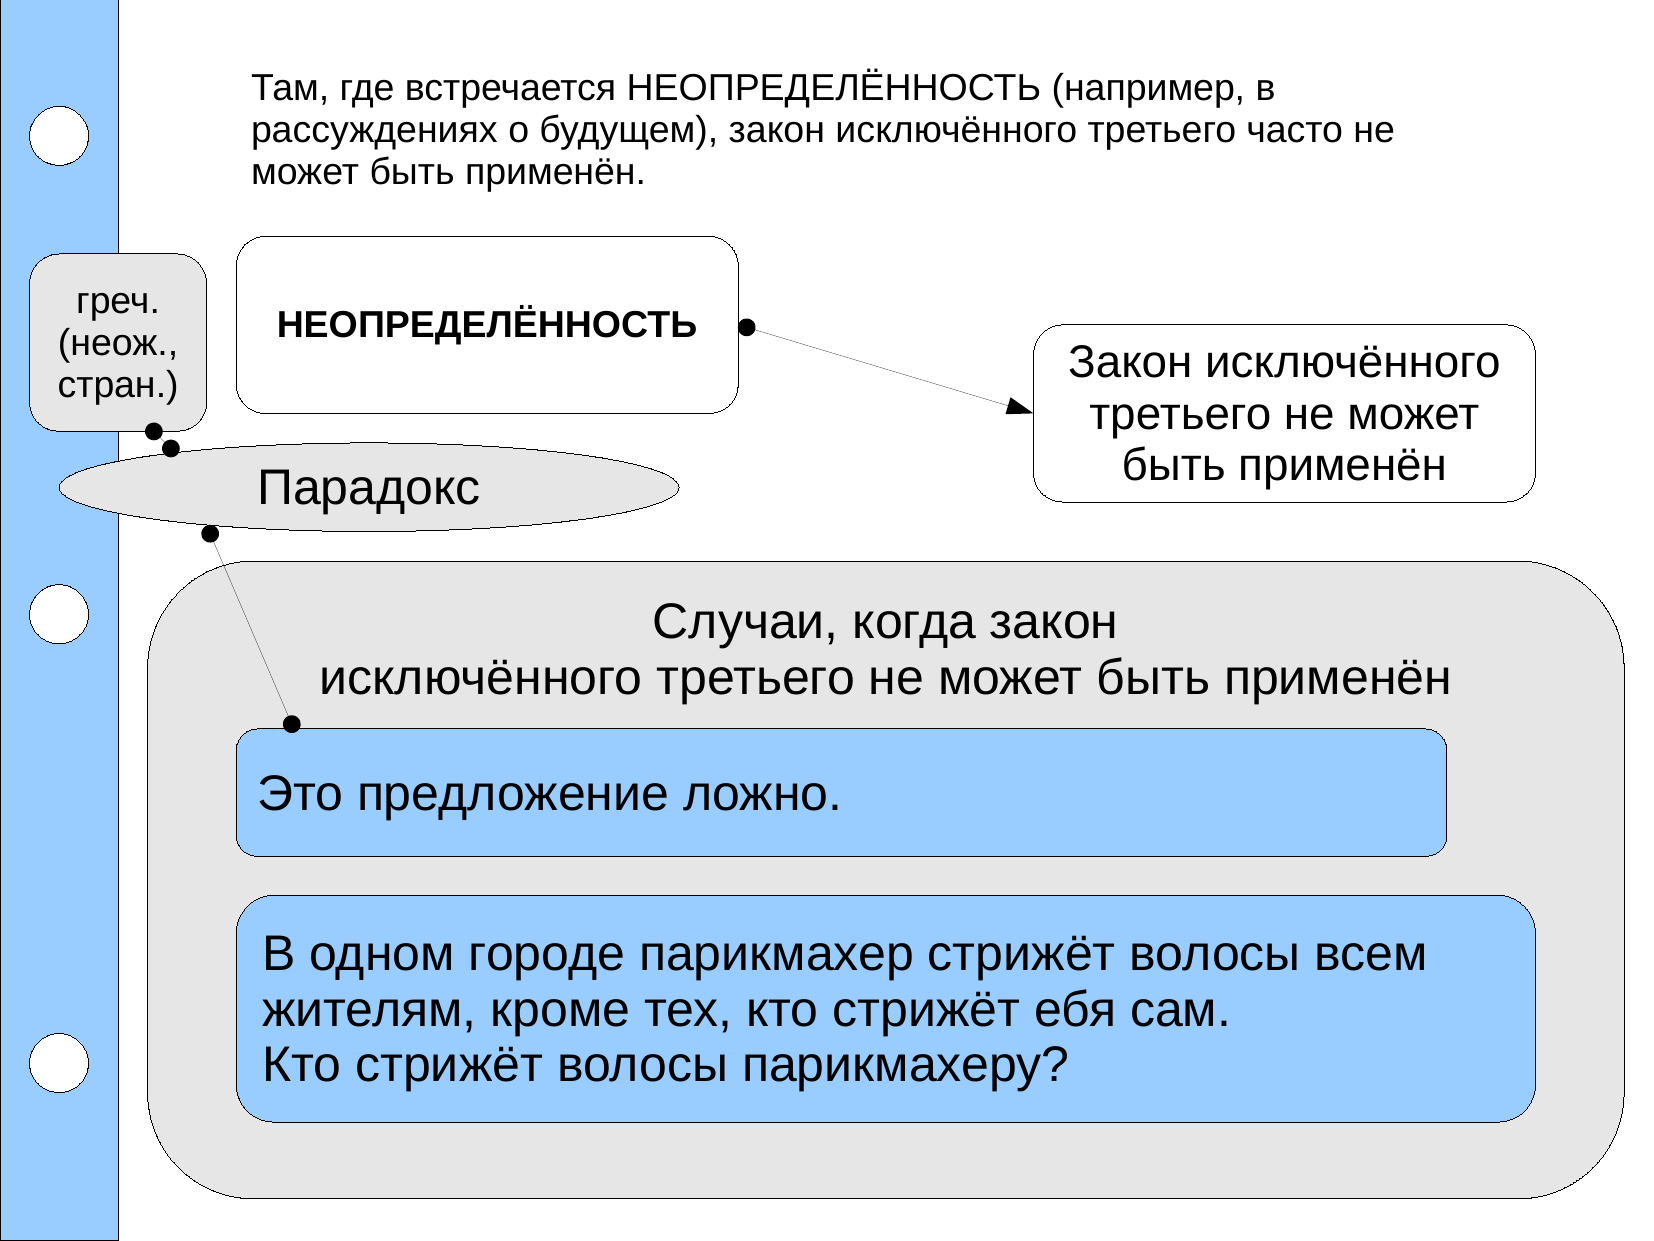

Там, где встречается НЕОПРЕДЕЛЁННОСТЬ (например, в рассуждениях о будущем), закон исключённого третьего часто не может быть применён.
НЕОПРЕДЕЛЁННОСТЬ
греч.
(неож.,
стран.)
Закон исключённого
третьего не может
быть применён
Парадокс
Случаи, когда закон
исключённого третьего не может быть применён
Это предложение ложно.
В одном городе парикмахер стрижёт волосы всем
жителям, кроме тех, кто стрижёт ебя сам.
Кто стрижёт волосы парикмахеру?